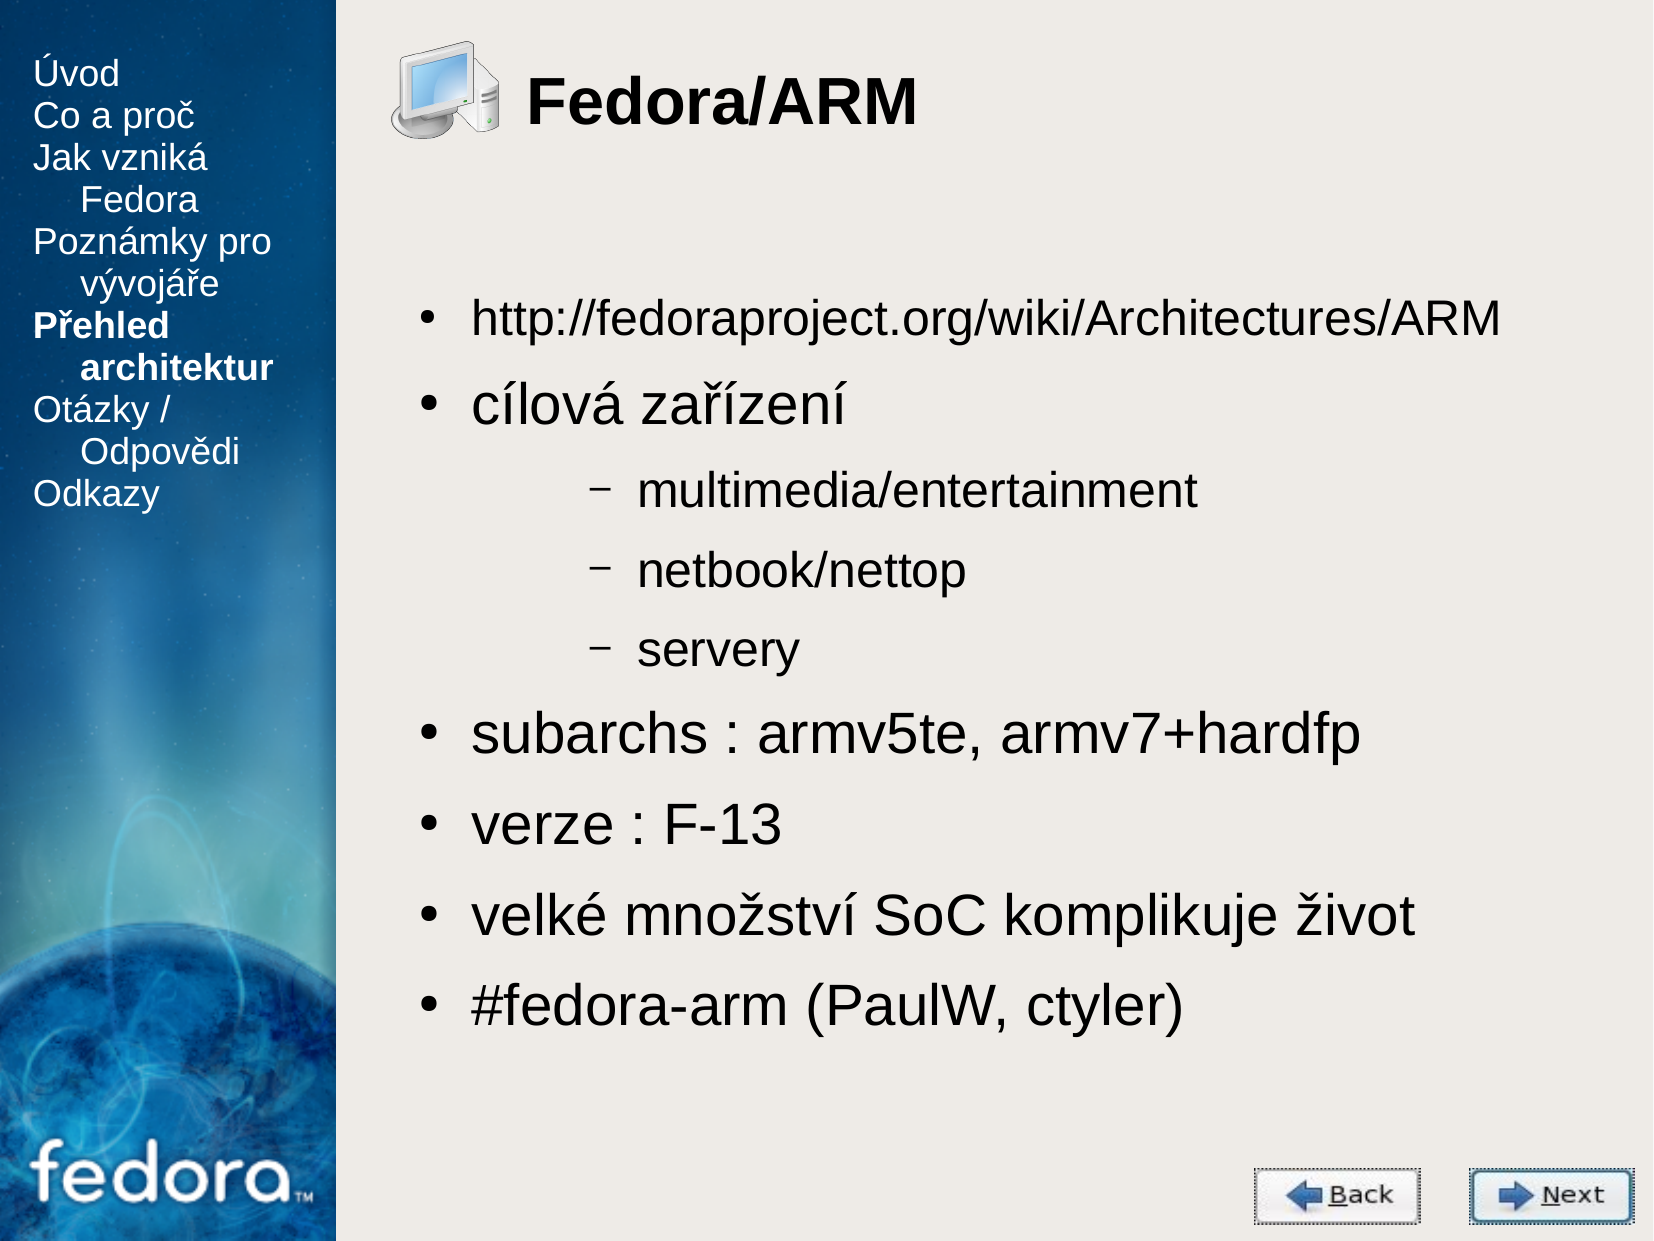

Úvod
Co a proč
Jak vzniká Fedora
Poznámky pro vývojáře
Přehled architektur
Otázky / Odpovědi
Odkazy
# Agenda
Fedora/ARM
http://fedoraproject.org/wiki/Architectures/ARM
cílová zařízení
multimedia/entertainment
netbook/nettop
servery
subarchs : armv5te, armv7+hardfp
verze : F-13
velké množství SoC komplikuje život
#fedora-arm (PaulW, ctyler)